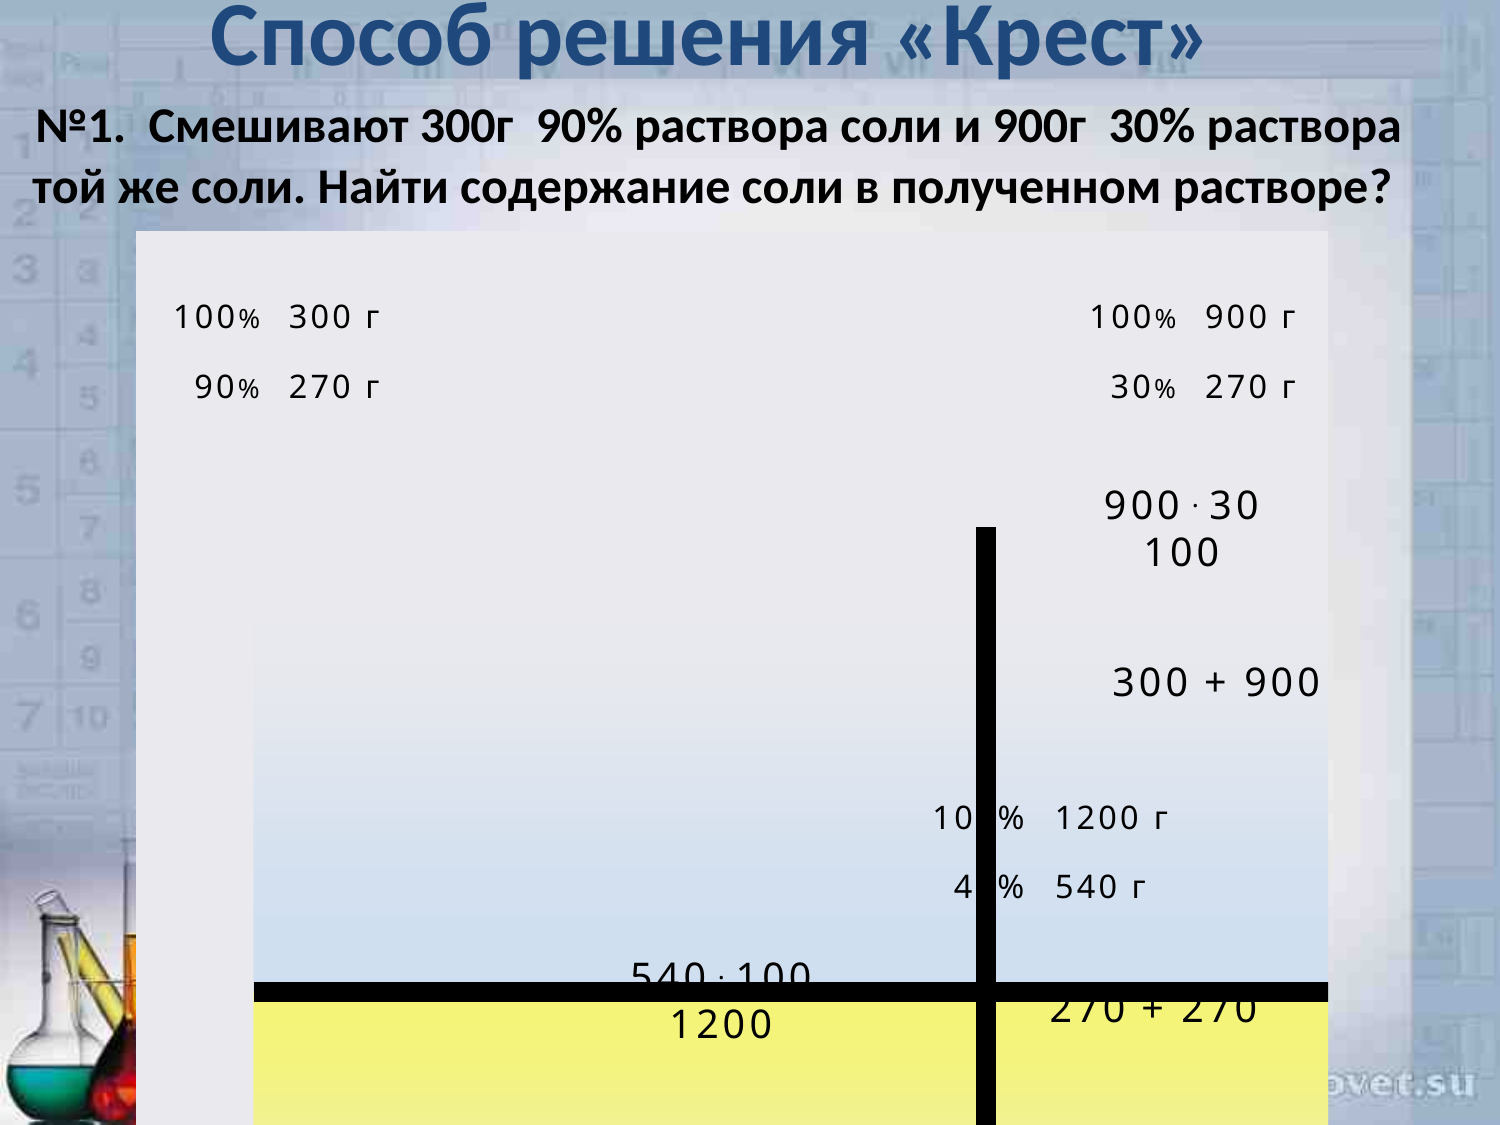

# Способ решения «Крест» №1. Смешивают 300г 90% раствора соли и 900г 30% раствора той же соли. Найти содержание соли в полученном растворе?